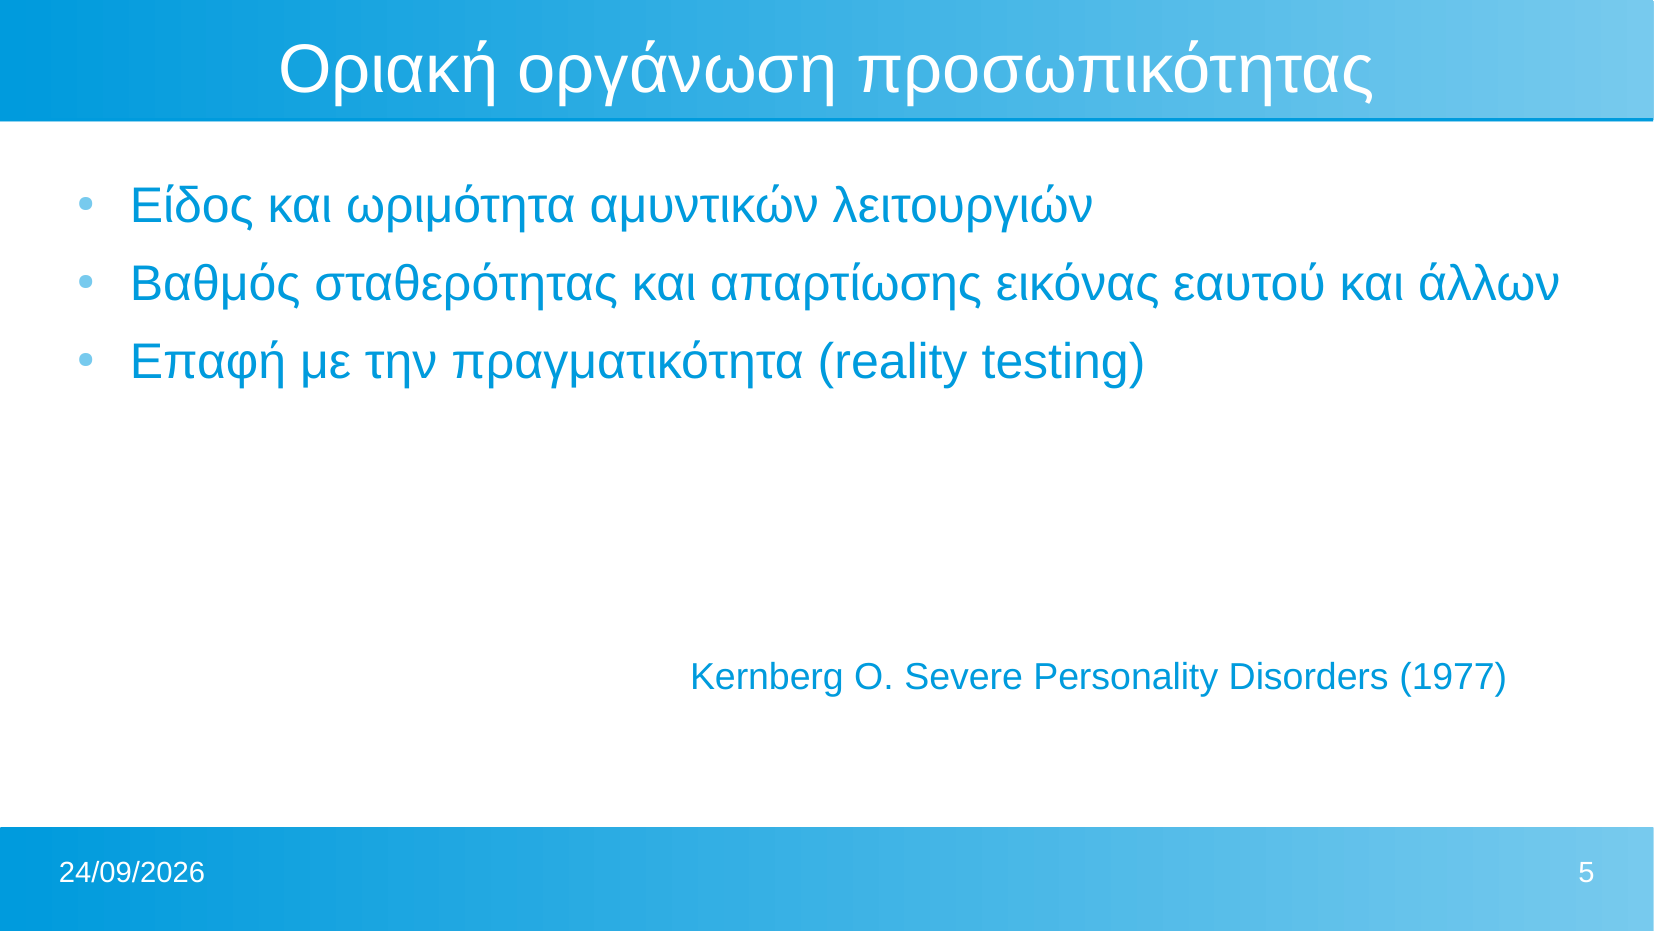

# Οριακή οργάνωση προσωπικότητας
Είδος και ωριμότητα αμυντικών λειτουργιών
Βαθμός σταθερότητας και απαρτίωσης εικόνας εαυτού και άλλων
Επαφή με την πραγματικότητα (reality testing)
 Kernberg O. Severe Personality Disorders (1977)
5